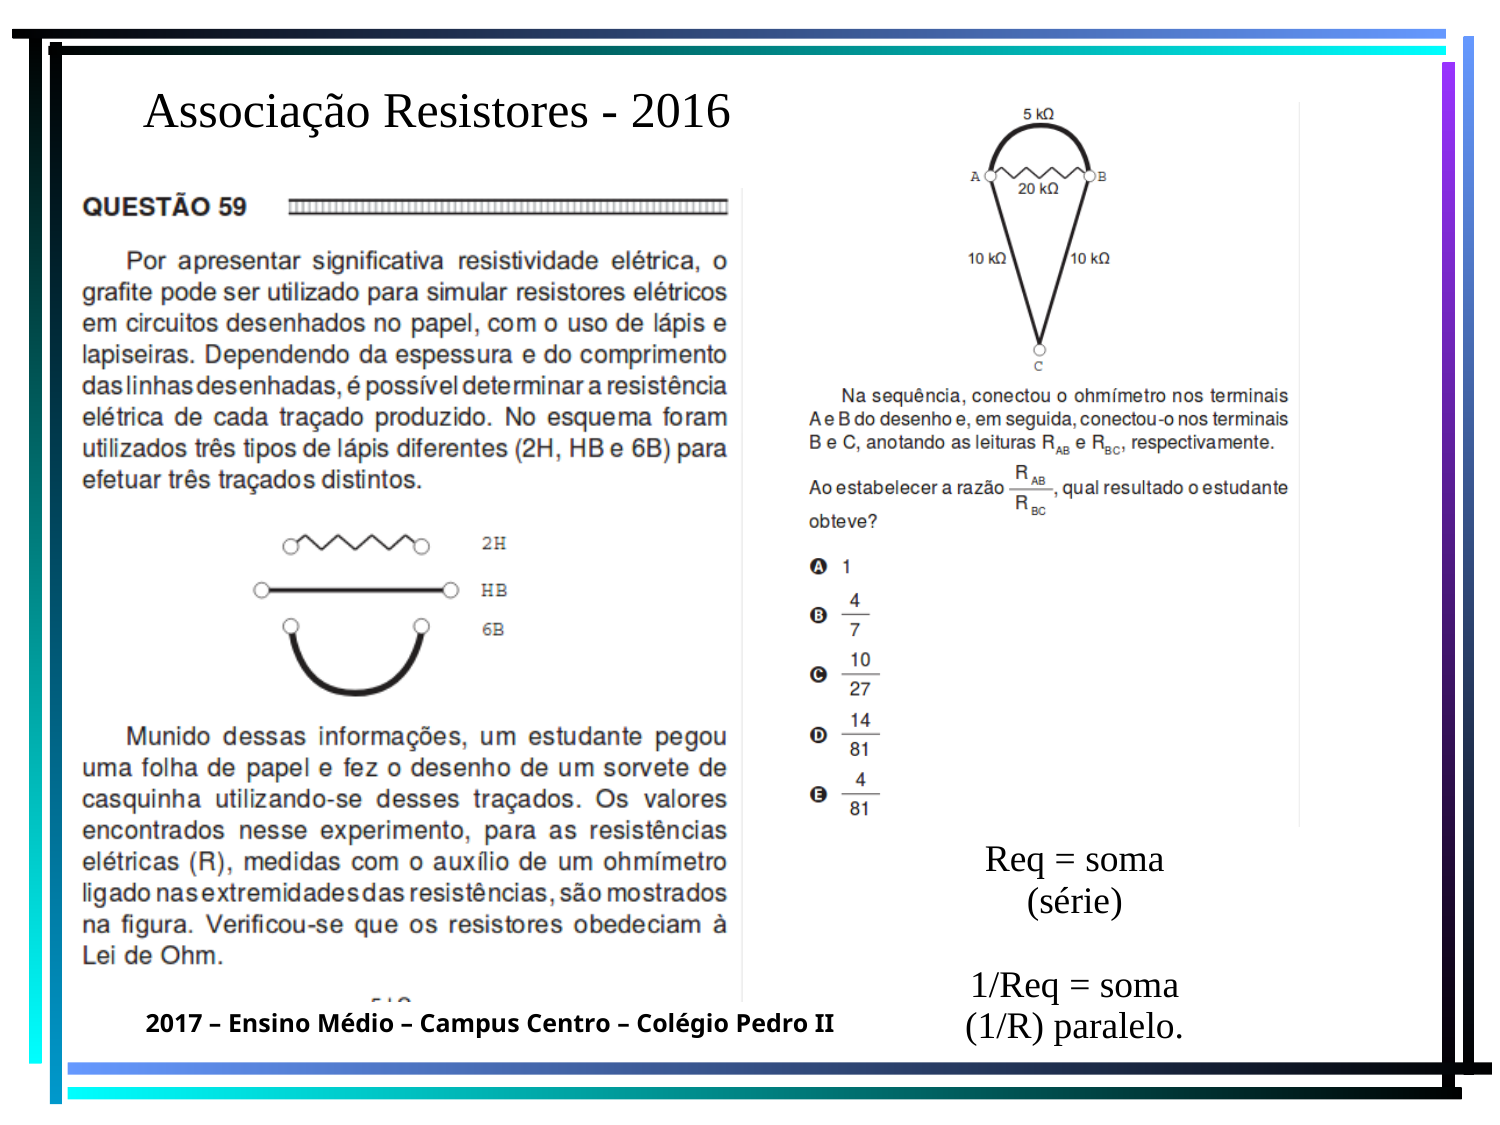

# Associação Resistores - 2016
Req = soma (série)
1/Req = soma (1/R) paralelo.
2017 – Ensino Médio – Campus Centro – Colégio Pedro II